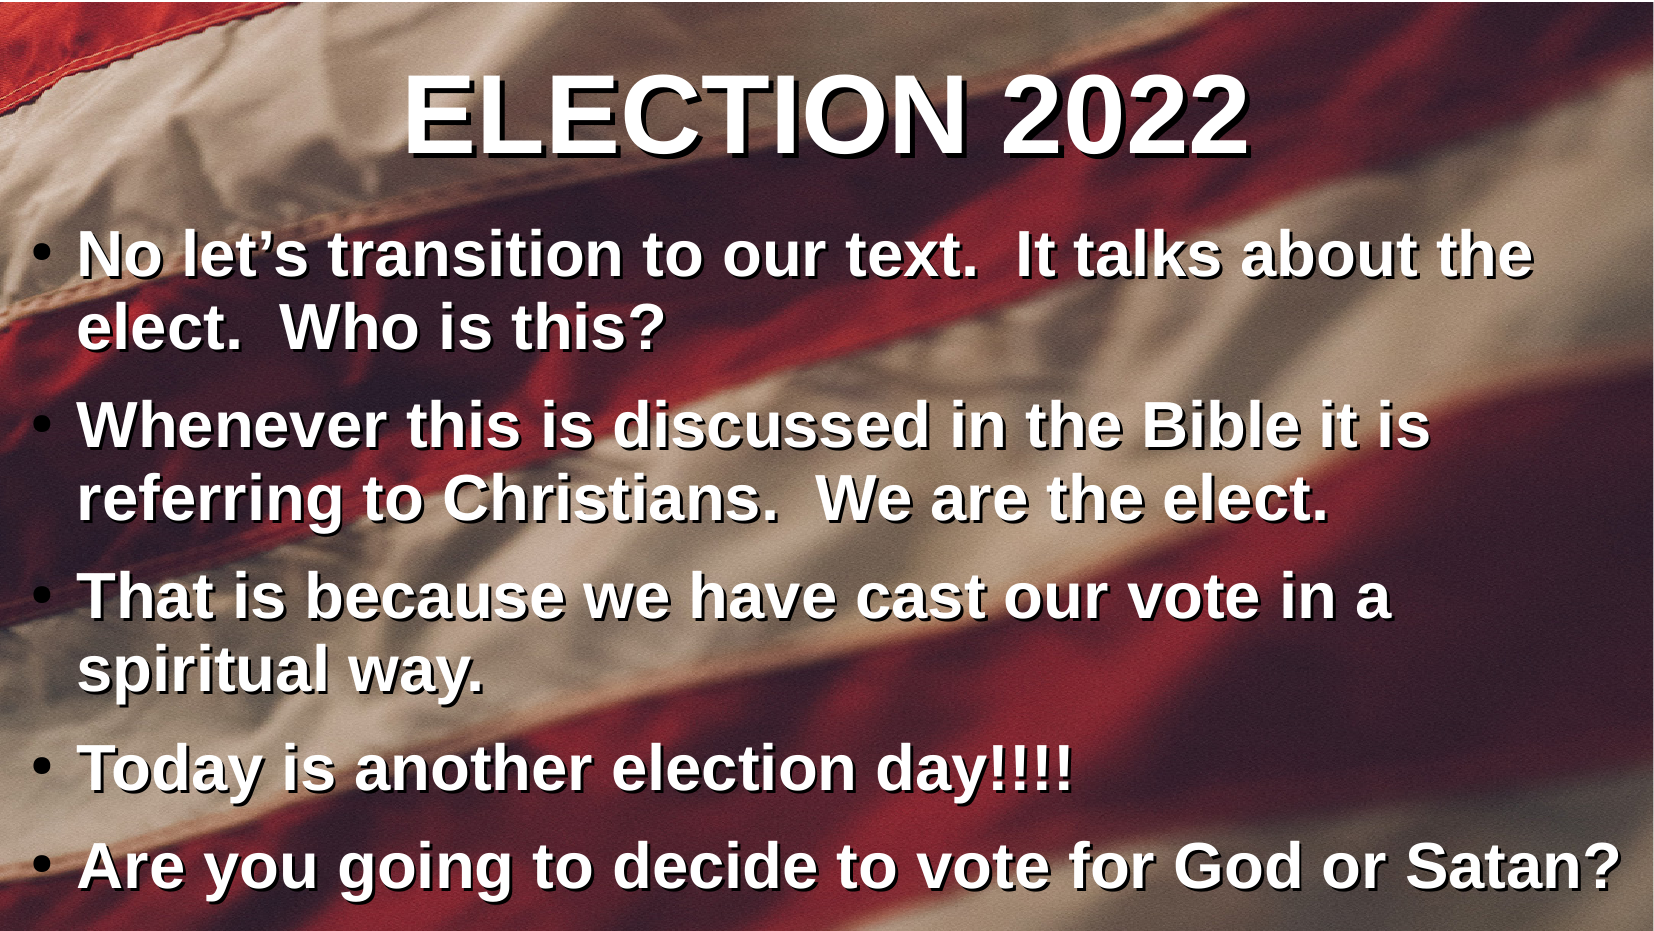

# ELECTION 2022
No let’s transition to our text. It talks about the elect. Who is this?
Whenever this is discussed in the Bible it is referring to Christians. We are the elect.
That is because we have cast our vote in a spiritual way.
Today is another election day!!!!
Are you going to decide to vote for God or Satan?